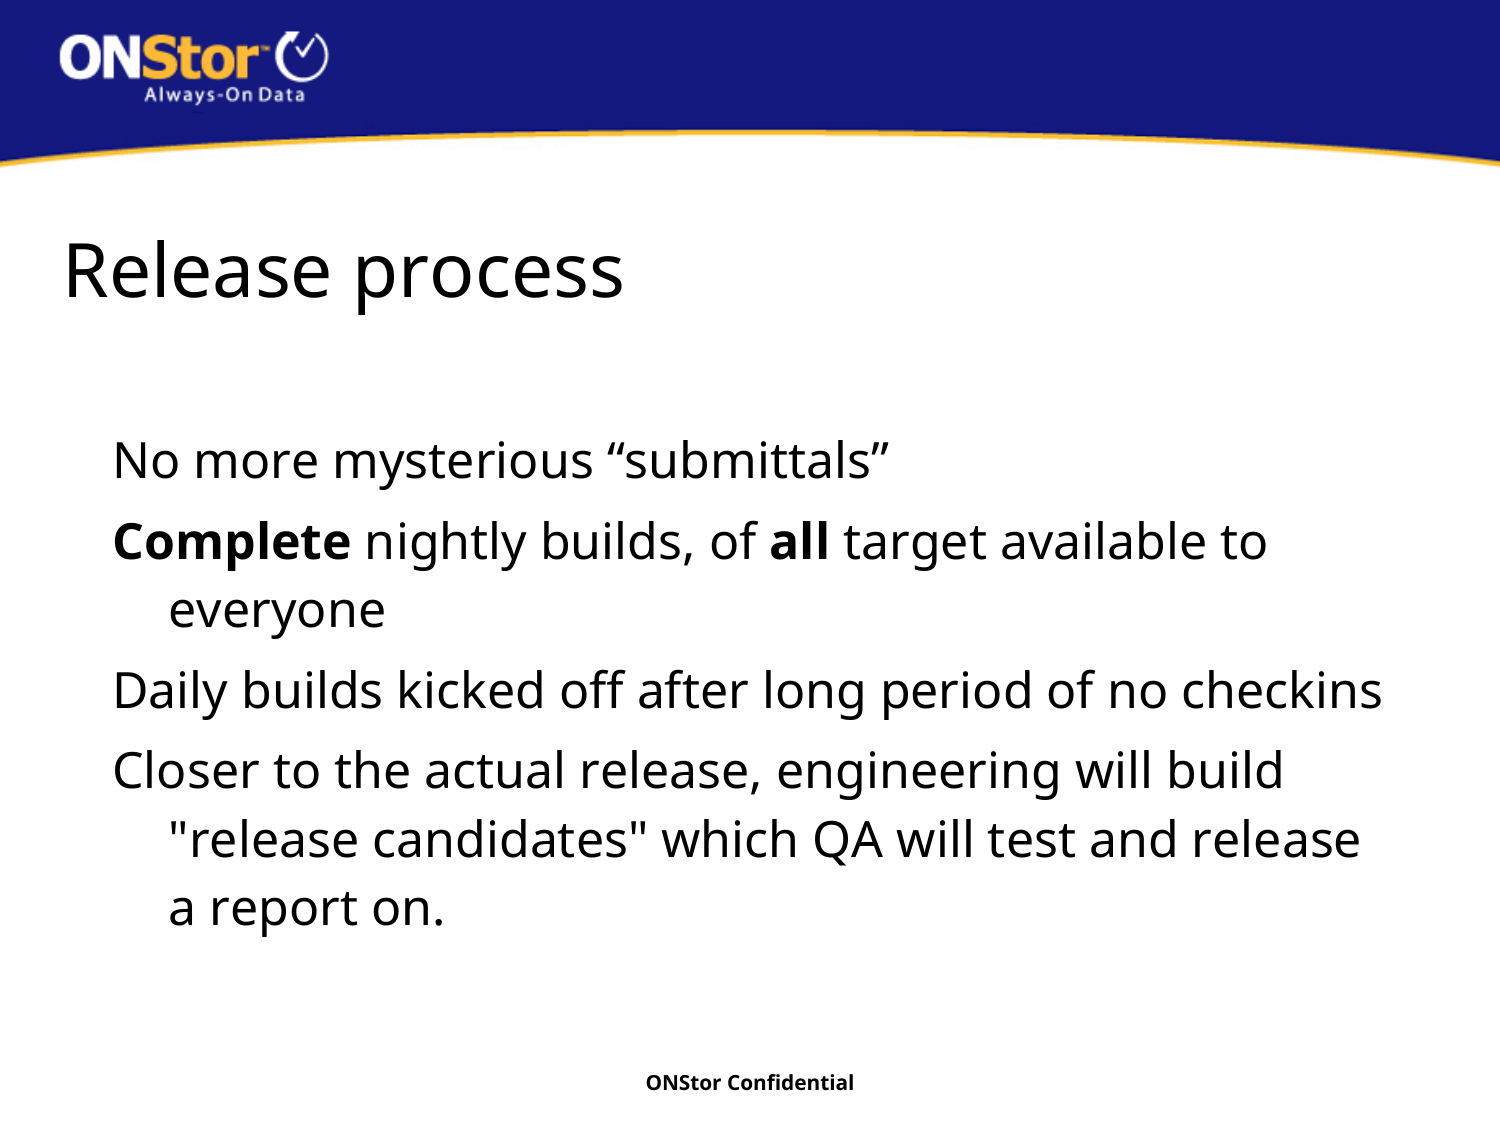

# Release process
No more mysterious “submittals”
Complete nightly builds, of all target available to everyone
Daily builds kicked off after long period of no checkins
Closer to the actual release, engineering will build "release candidates" which QA will test and release a report on.